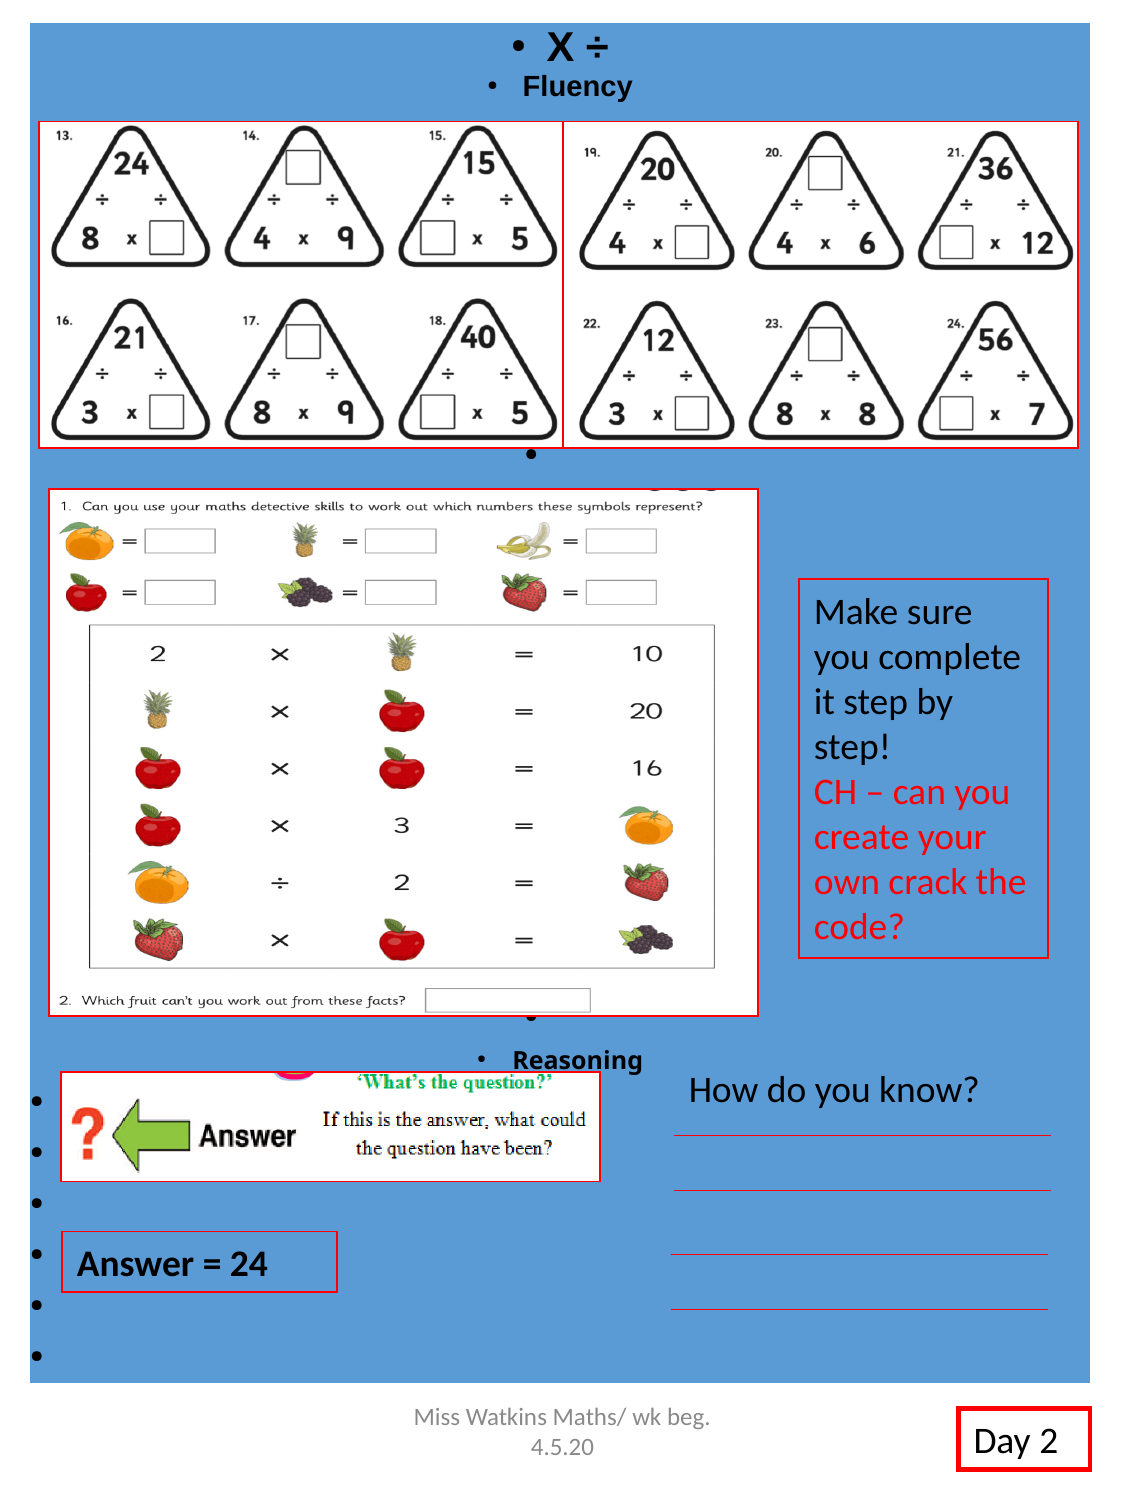

| X ÷ Fluency |
| --- |
| |
| Reasoning |
Make sure you complete it step by step!
CH – can you create your own crack the code?
How do you know?
Answer = 24
Miss Watkins Maths/ wk beg. 4.5.20
Day 2